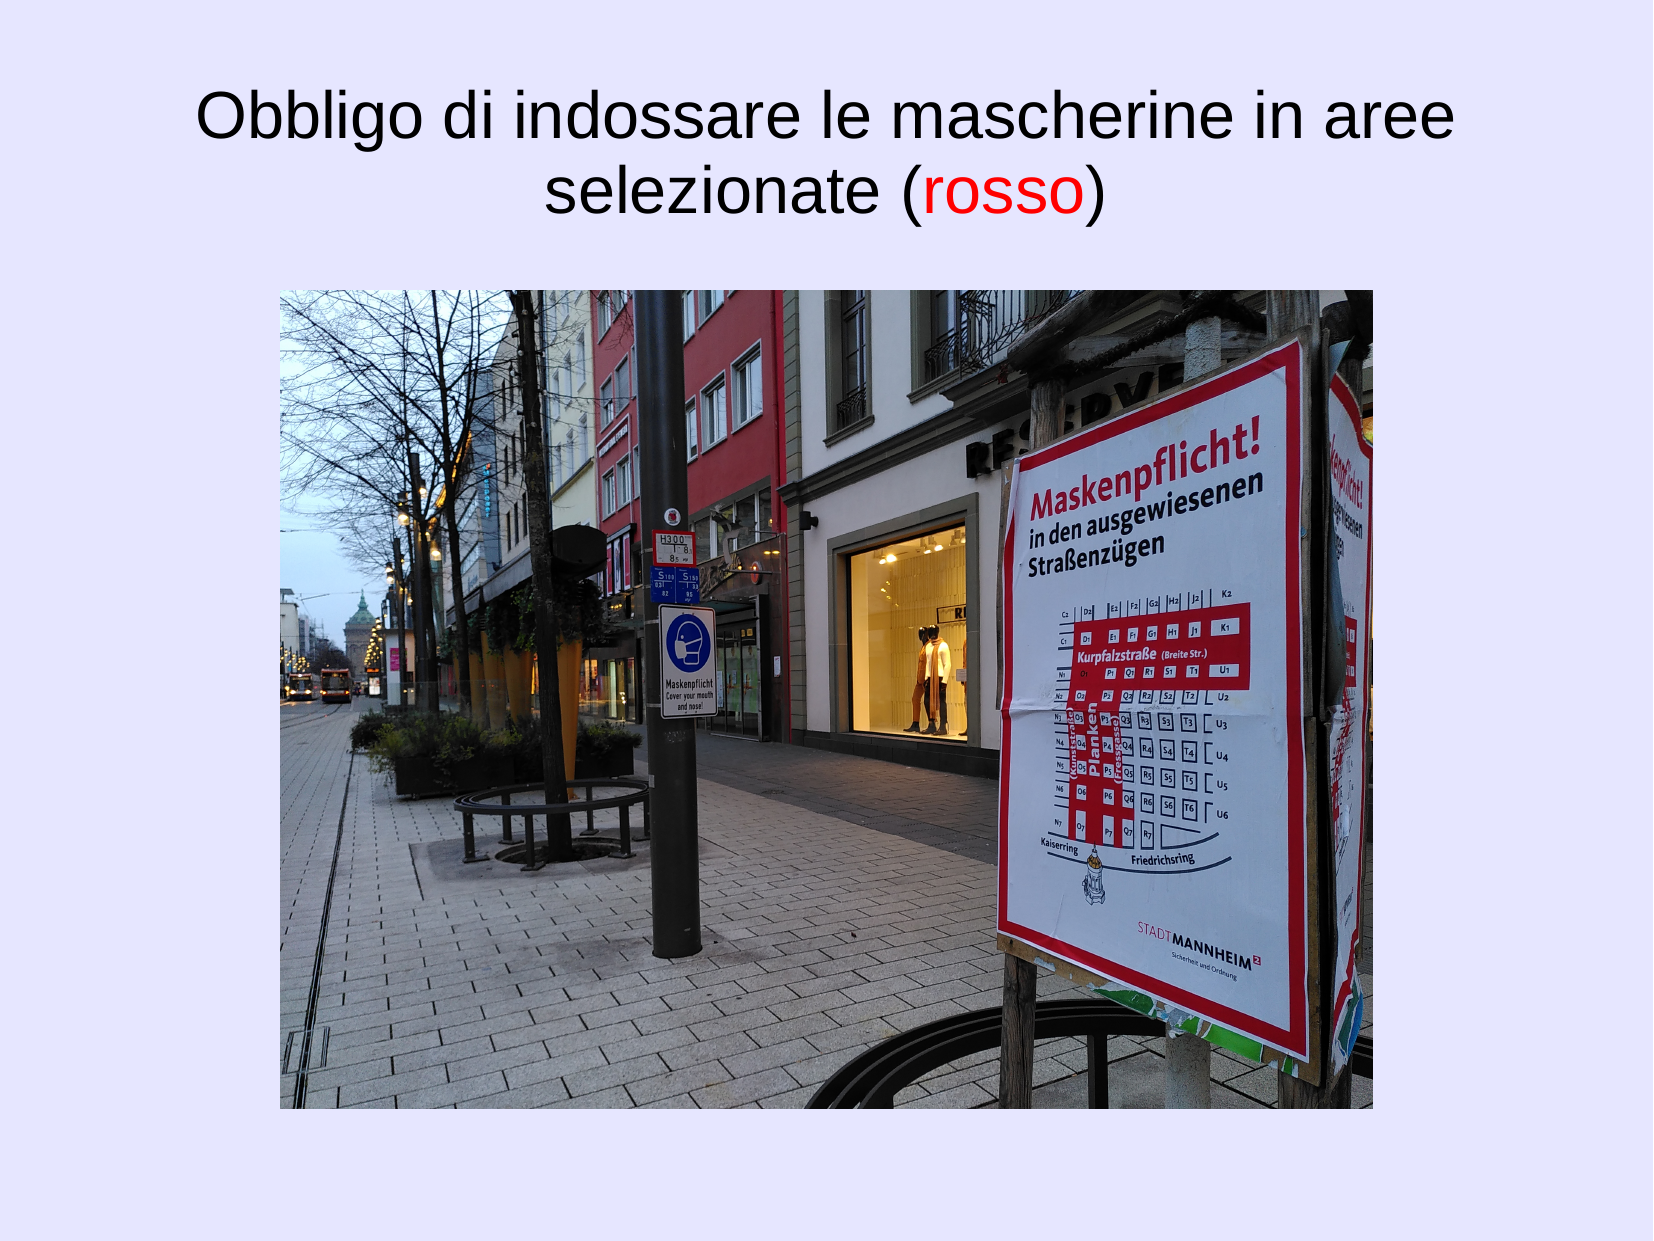

# Obbligo di indossare le mascherine in aree selezionate (rosso)